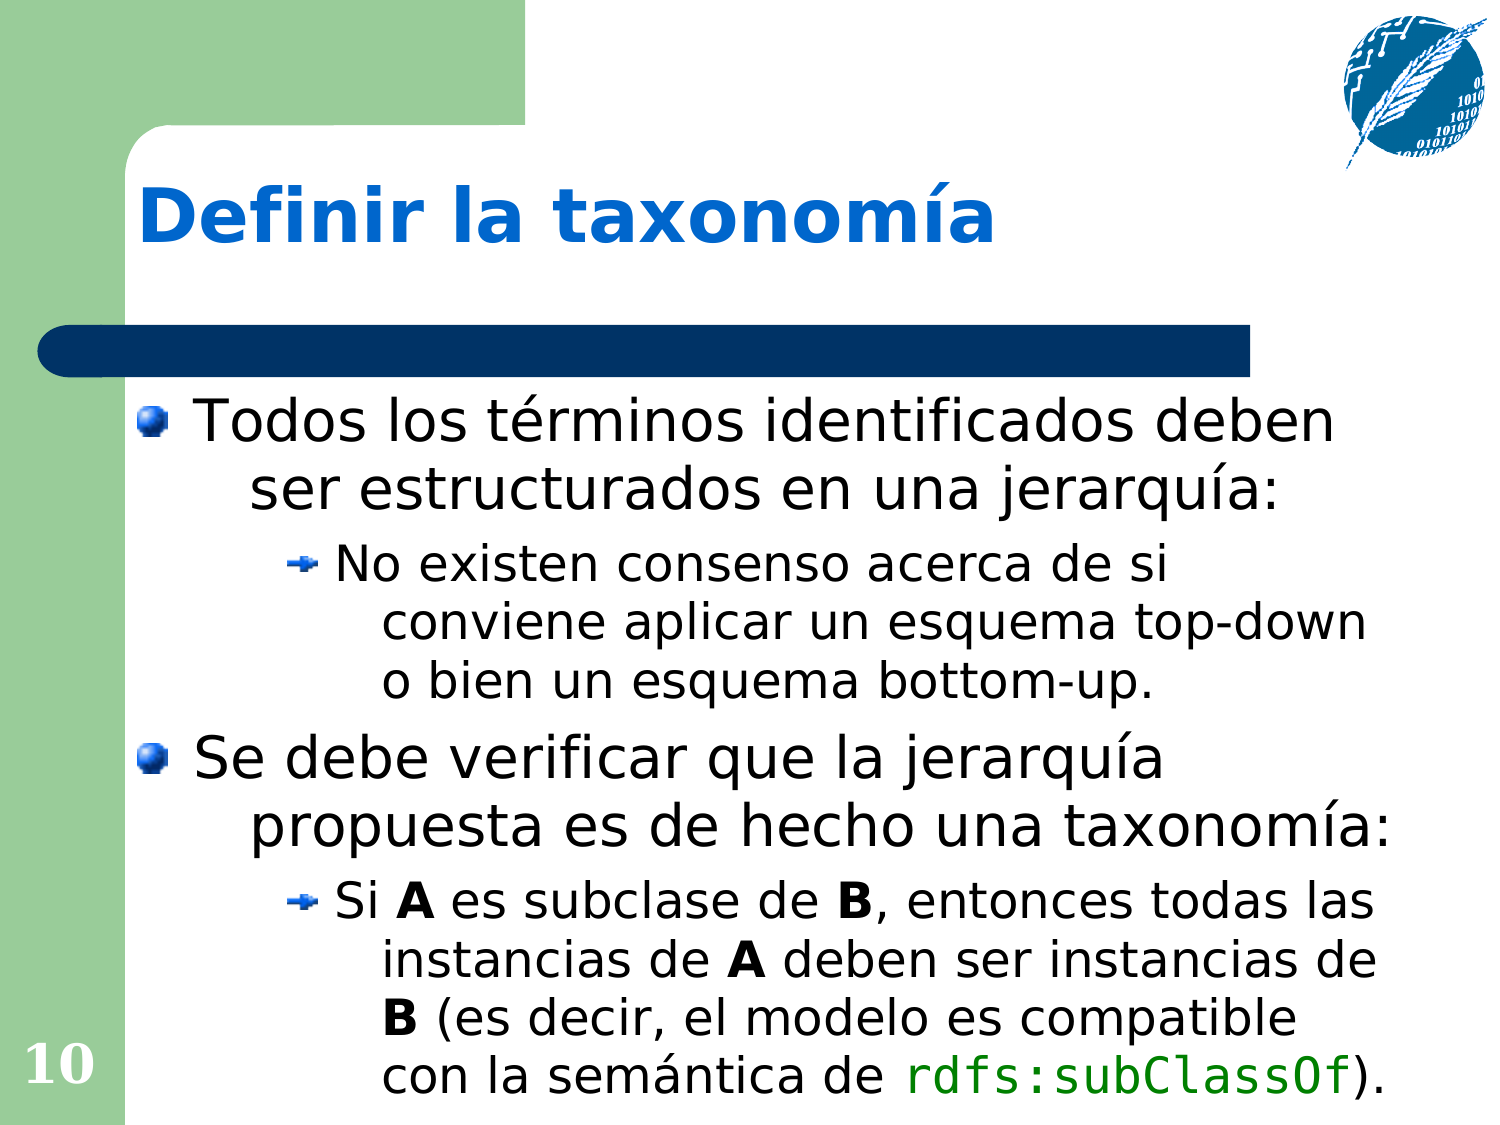

# Definir la taxonomía
Todos los términos identificados deben ser estructurados en una jerarquía:
No existen consenso acerca de si conviene aplicar un esquema top-down o bien un esquema bottom-up.
Se debe verificar que la jerarquía propuesta es de hecho una taxonomía:
Si A es subclase de B, entonces todas las instancias de A deben ser instancias de B (es decir, el modelo es compatible con la semántica de rdfs:subClassOf).
10